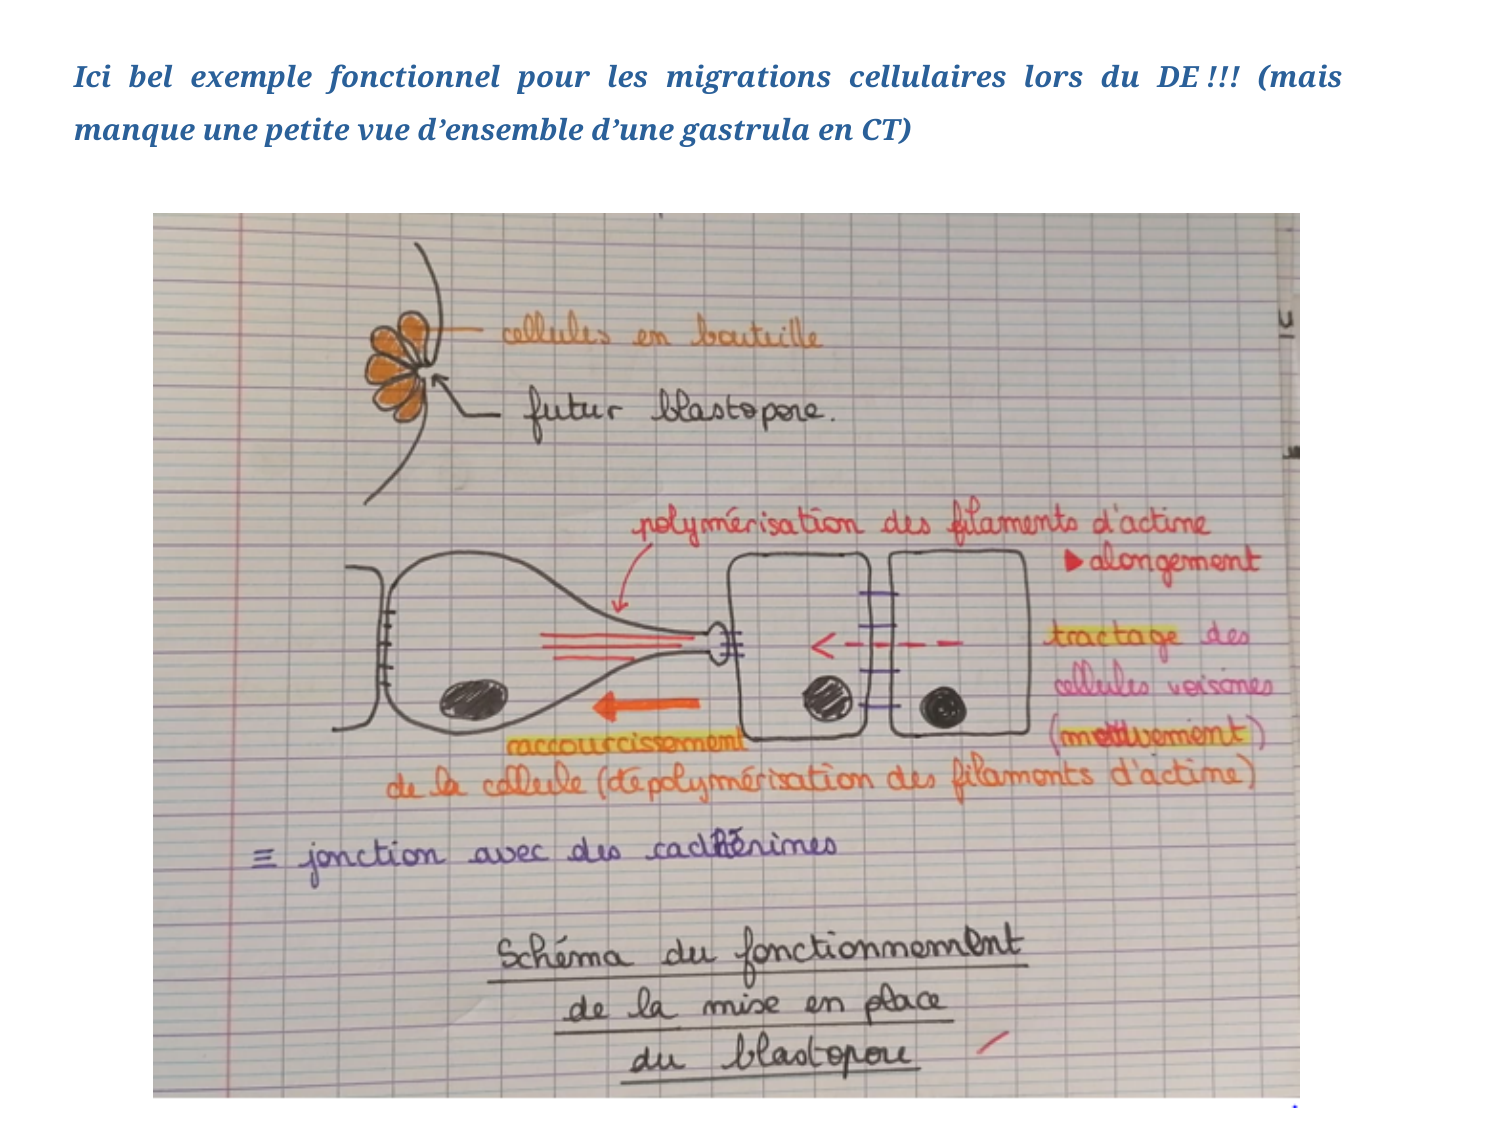

Ici bel exemple fonctionnel pour les migrations cellulaires lors du DE !!! (mais manque une petite vue d’ensemble d’une gastrula en CT)